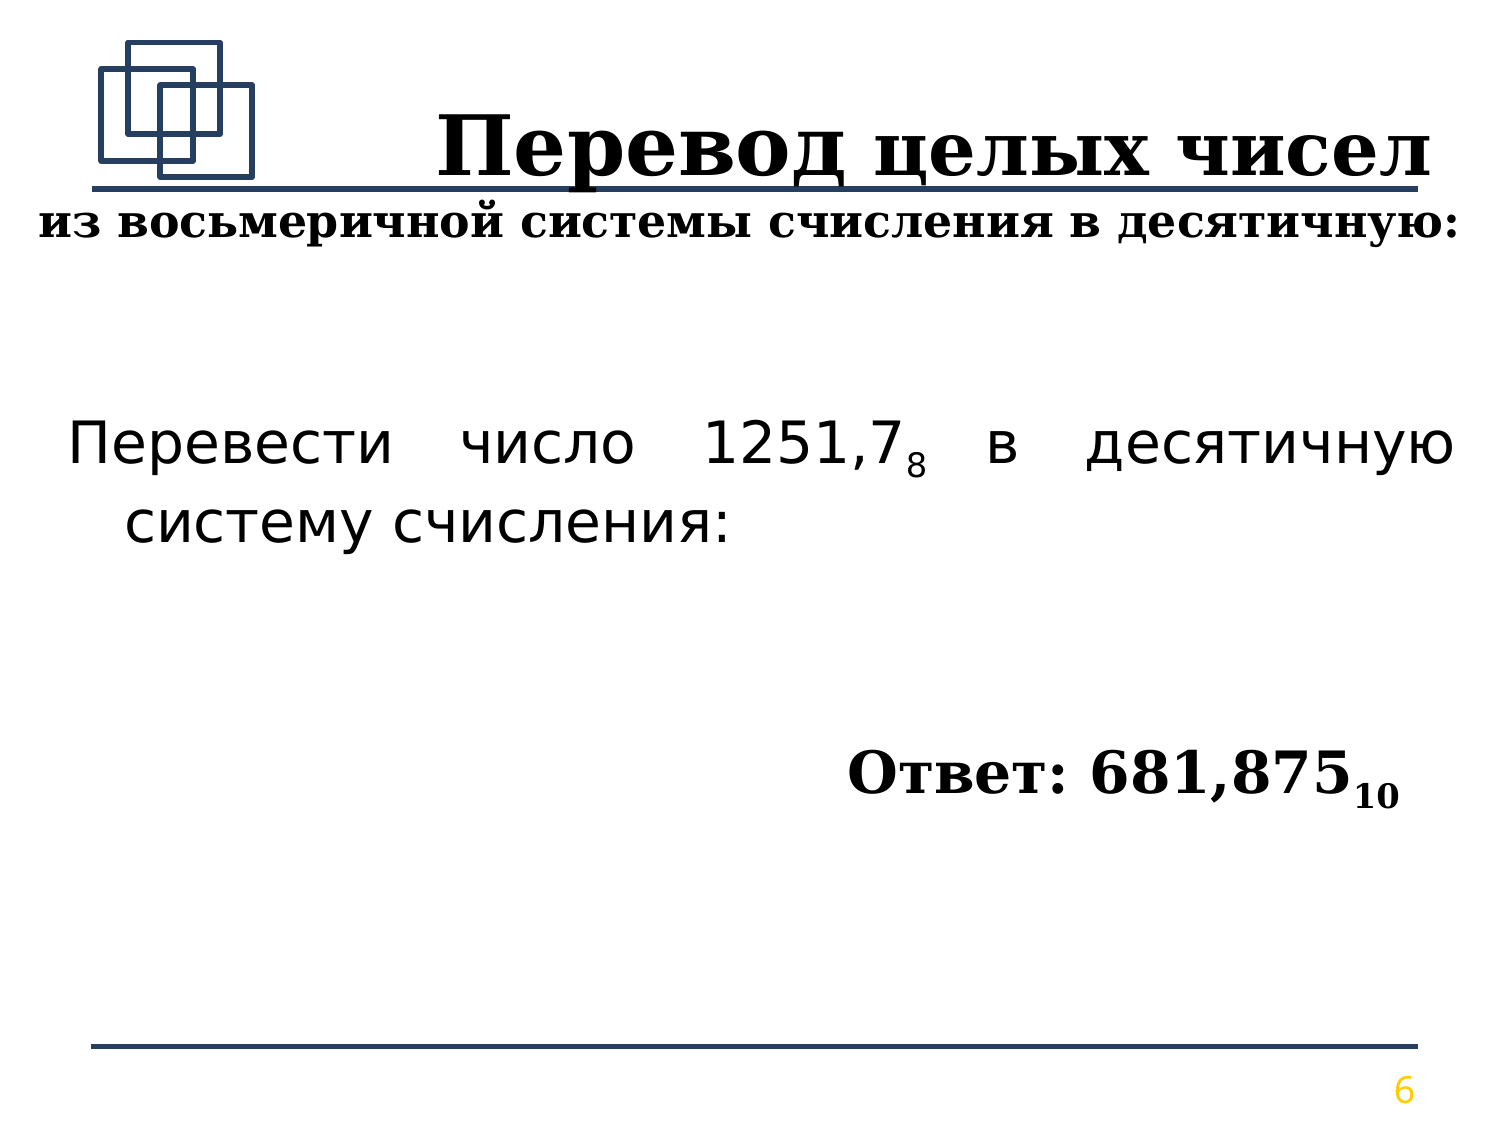

# Перевод целых чисел из восьмеричной системы счисления в десятичную:
Перевести число 1251,78 в десятичную систему счисления:
Ответ: 681,87510